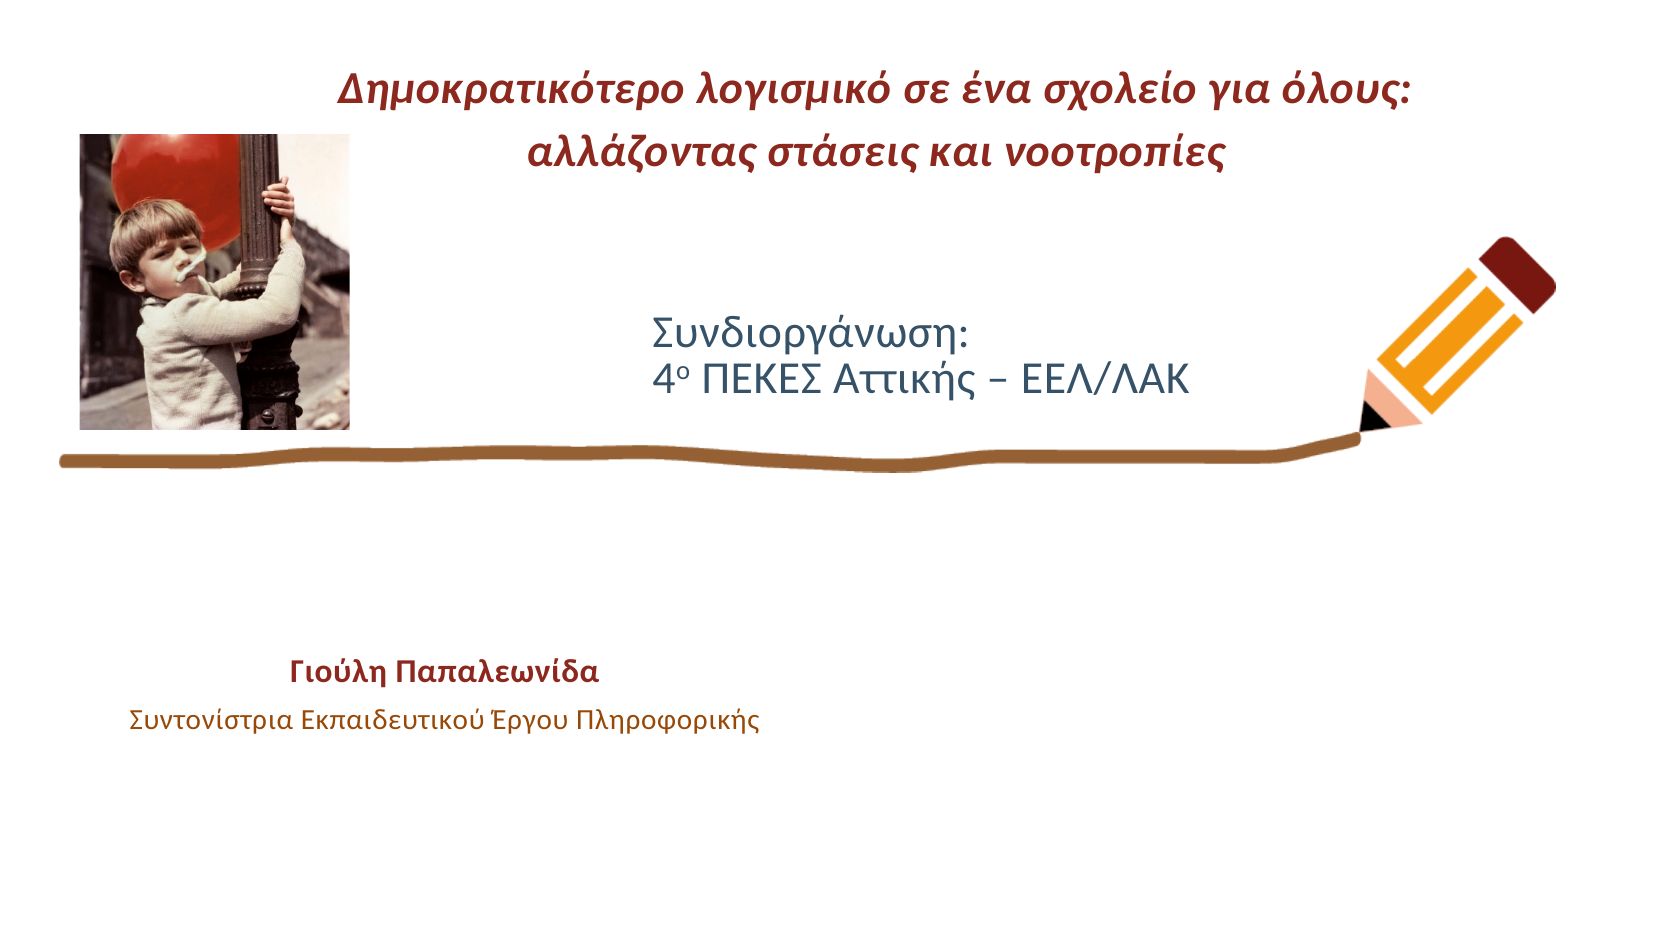

# Δημοκρατικότερο λογισμικό σε ένα σχολείο για όλους: αλλάζοντας στάσεις και νοοτροπίες
Συνδιοργάνωση:
4ο ΠΕΚΕΣ Αττικής – ΕΕΛ/ΛΑΚ
Γιούλη Παπαλεωνίδα
Συντονίστρια Εκπαιδευτικού Έργου Πληροφορικής